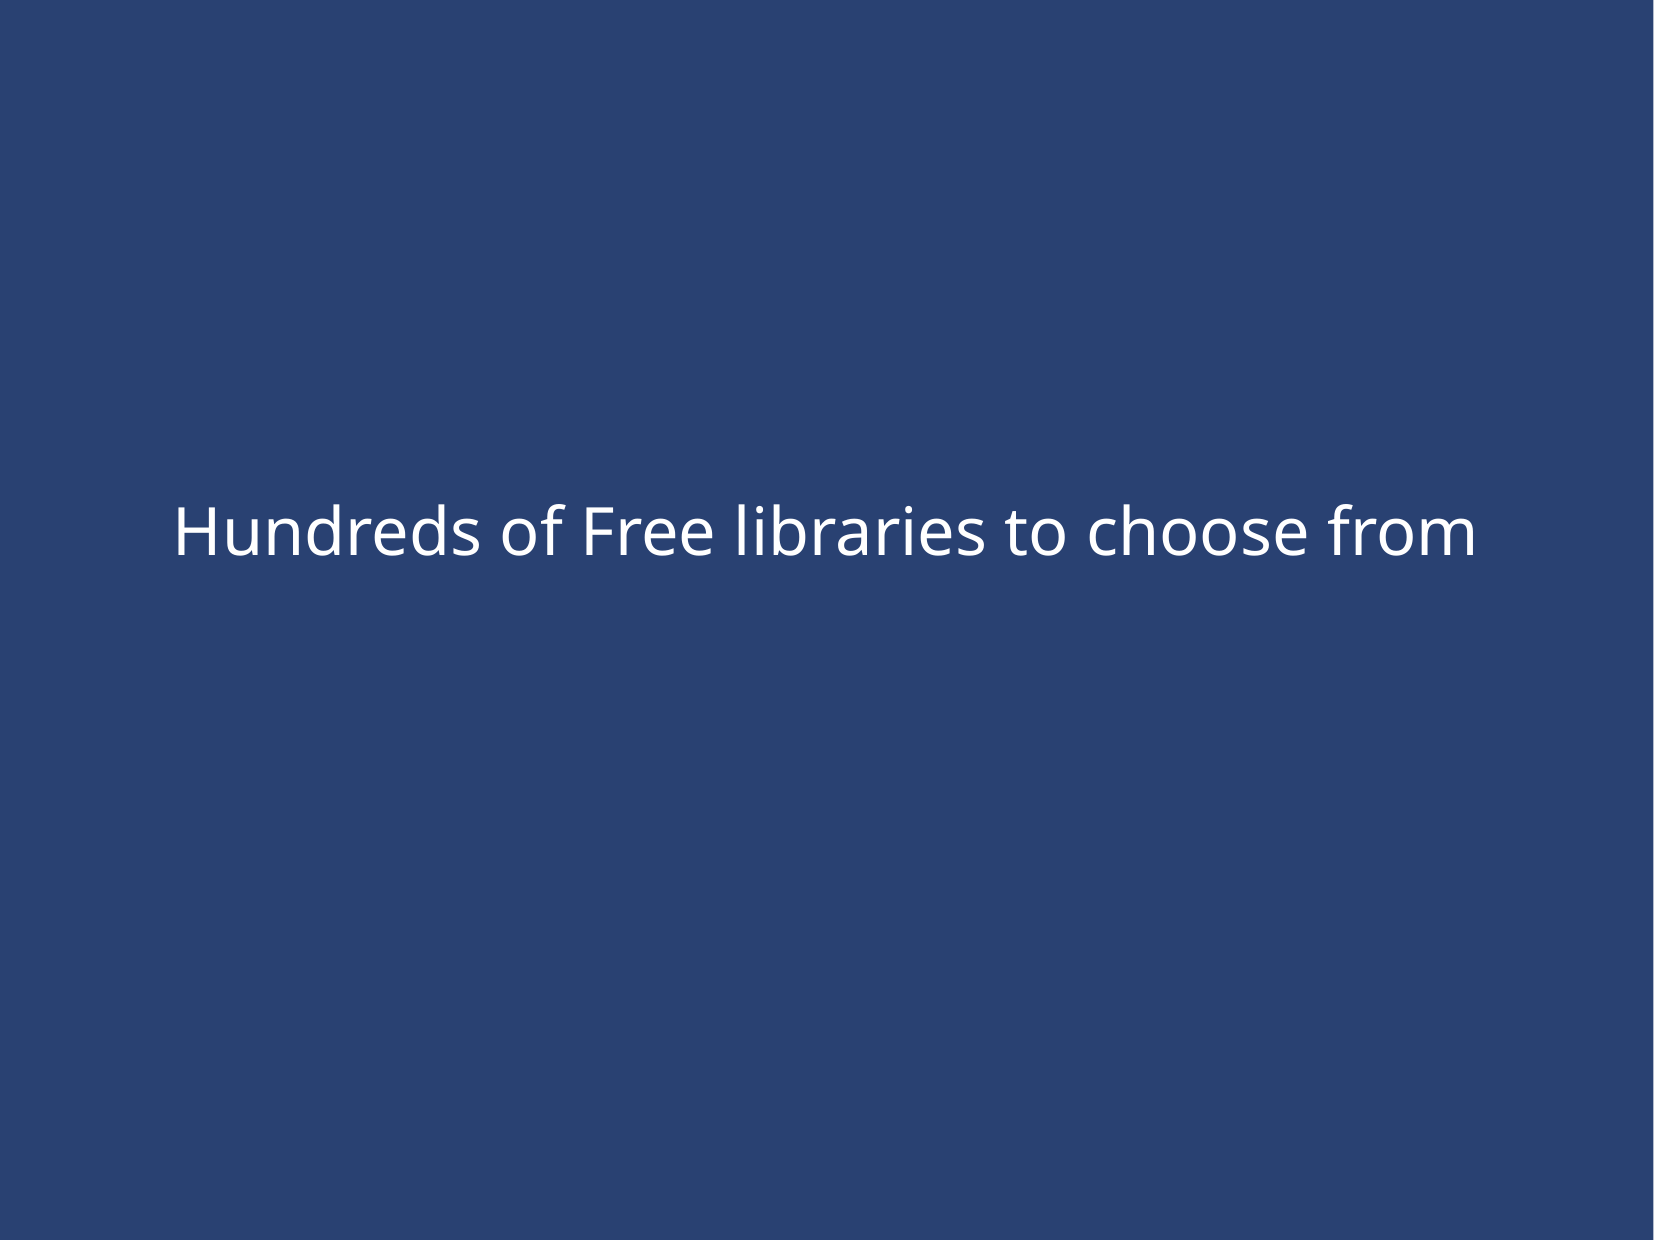

# Hundreds of Free libraries to choose from